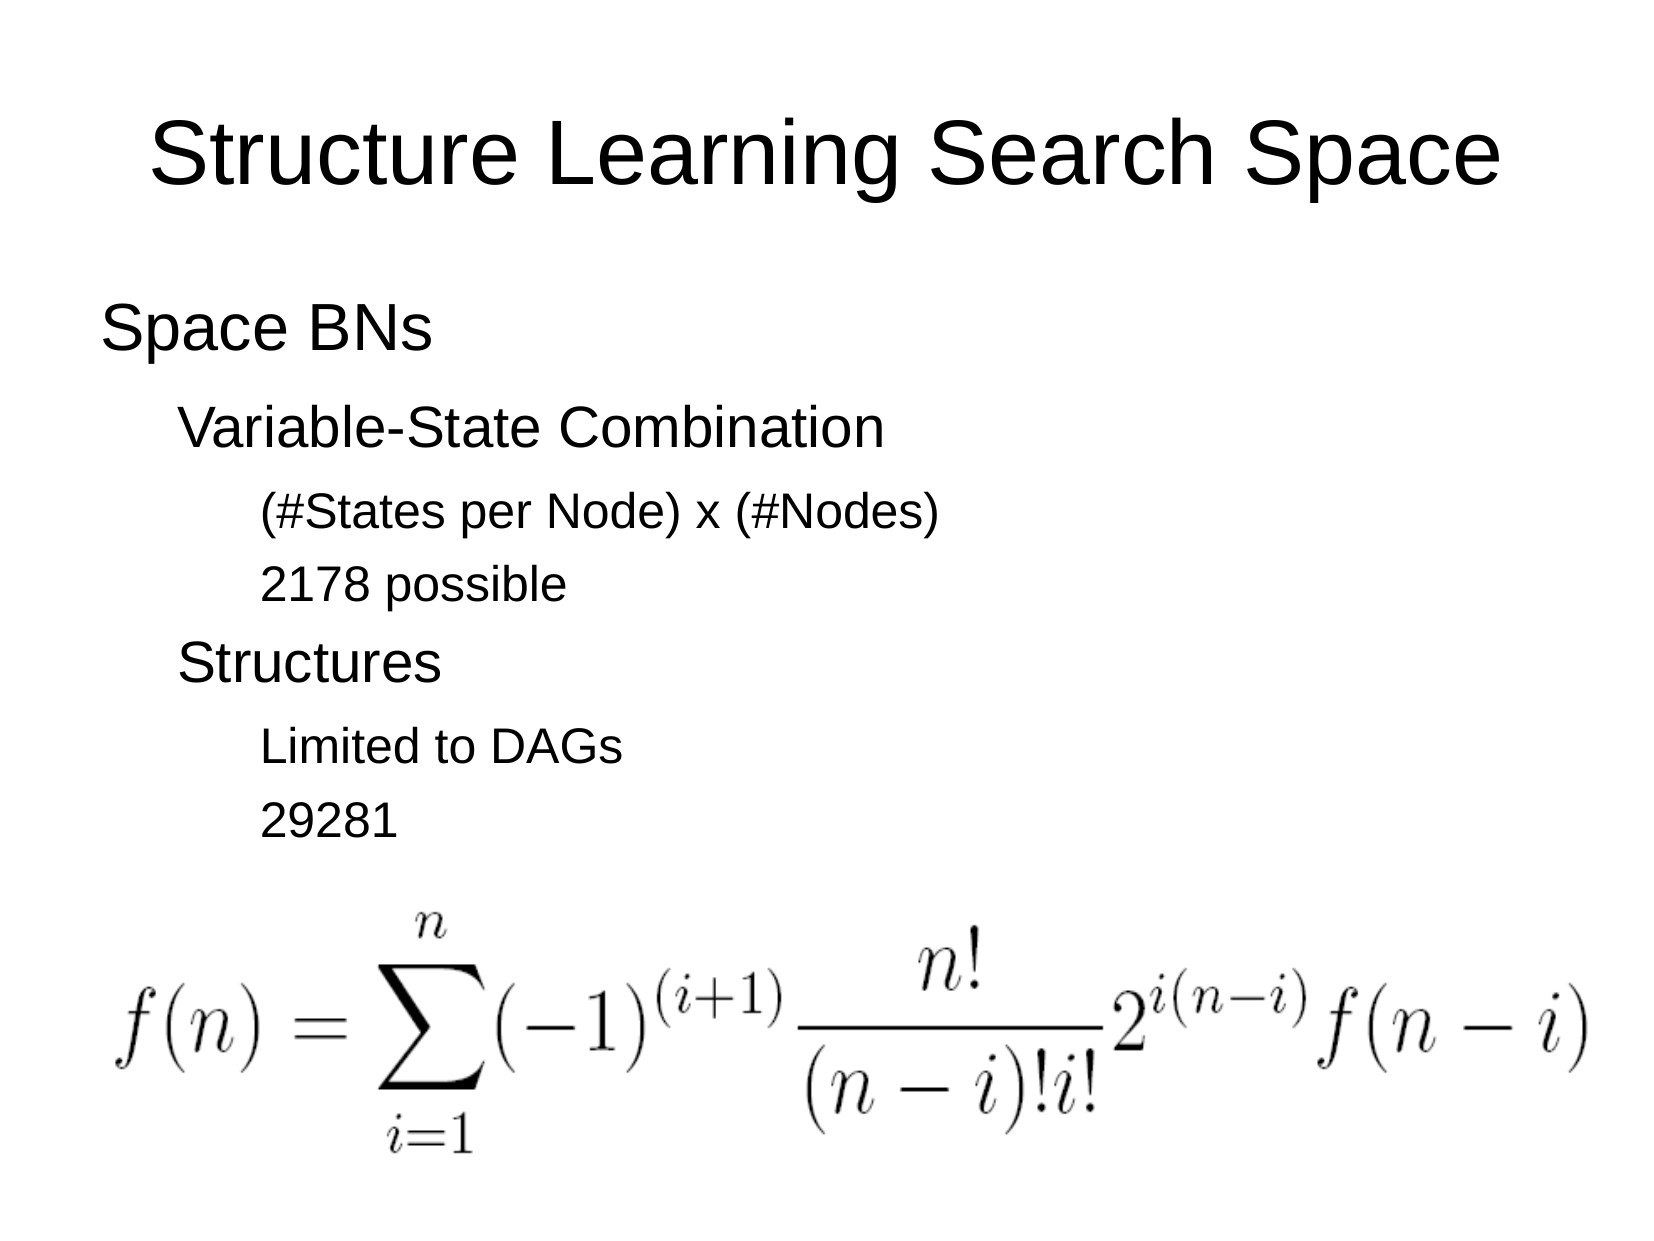

# Structure Learning Search Space
Space BNs
Variable-State Combination
(#States per Node) x (#Nodes)
2178 possible
Structures
Limited to DAGs
29281